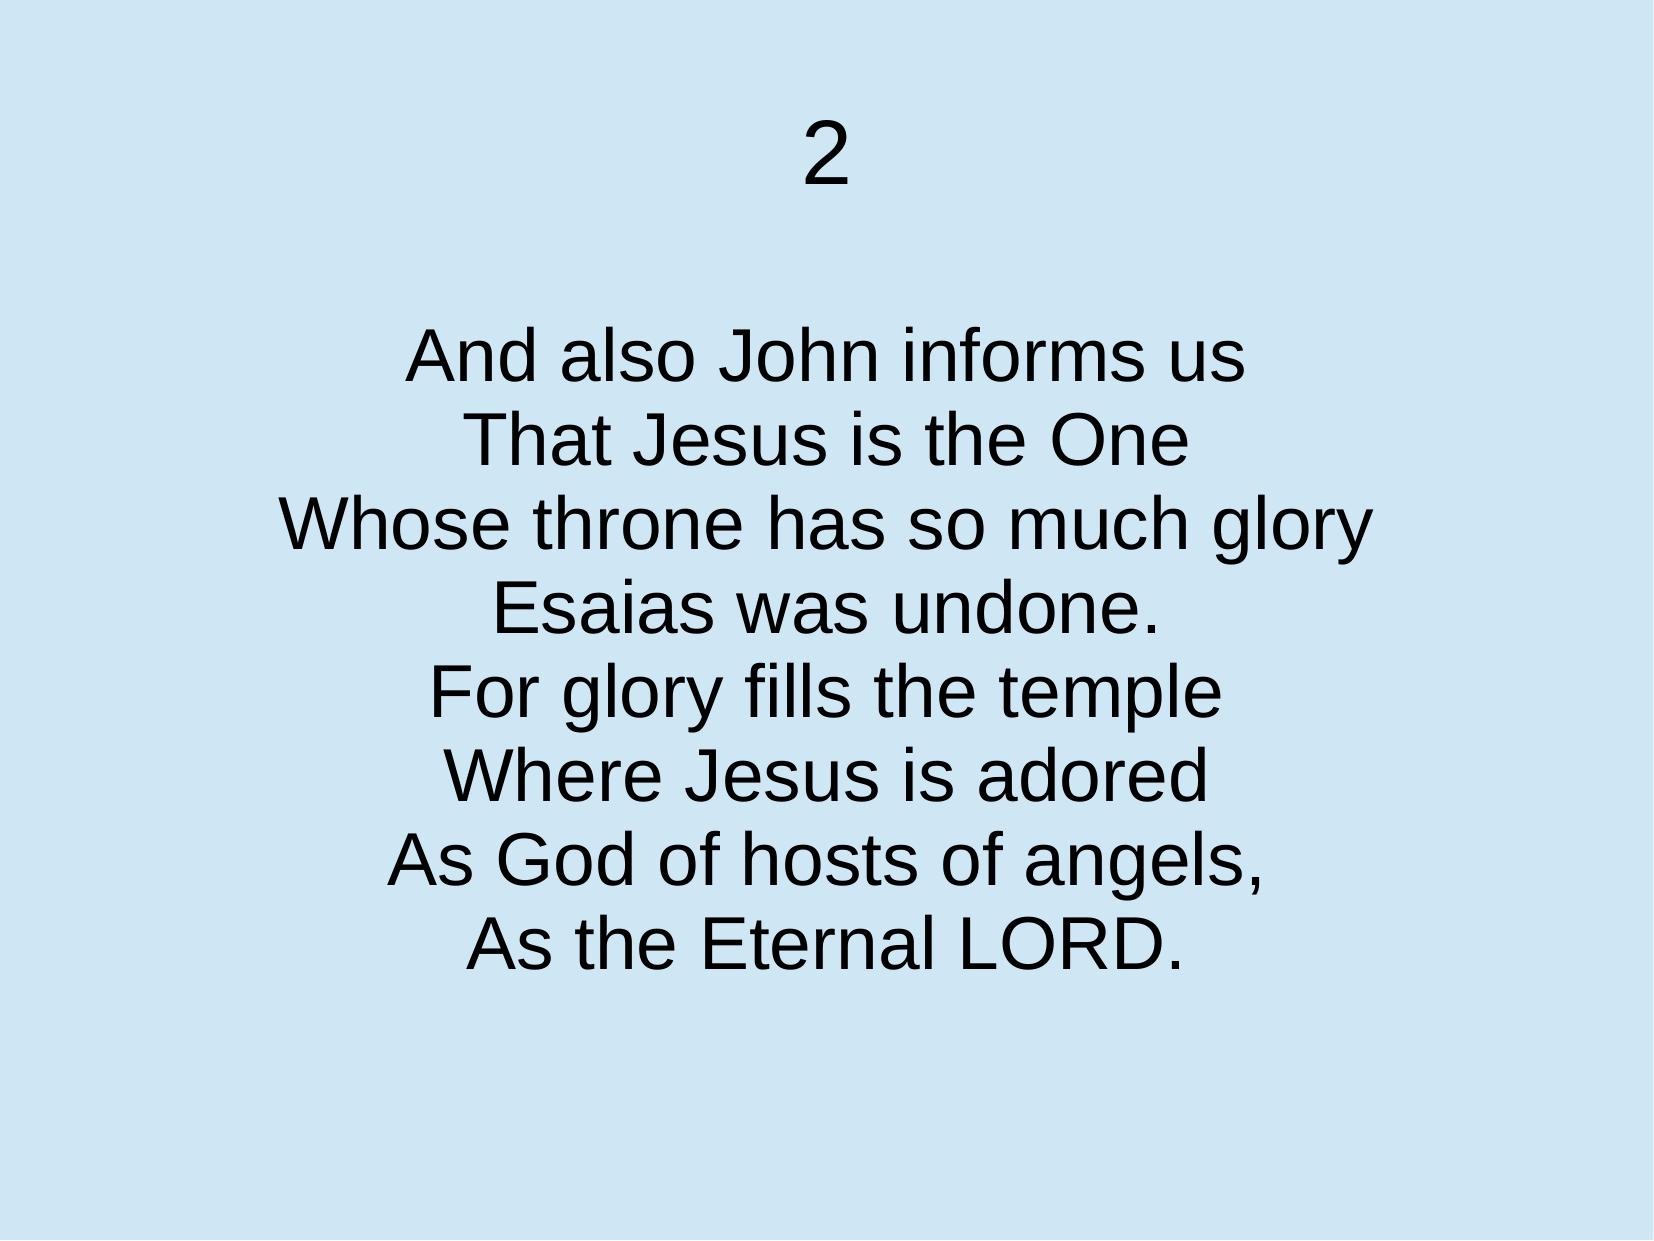

# 2
And also John informs us
That Jesus is the One
Whose throne has so much glory
Esaias was undone.
For glory fills the temple
Where Jesus is adored
As God of hosts of angels,
As the Eternal LORD.